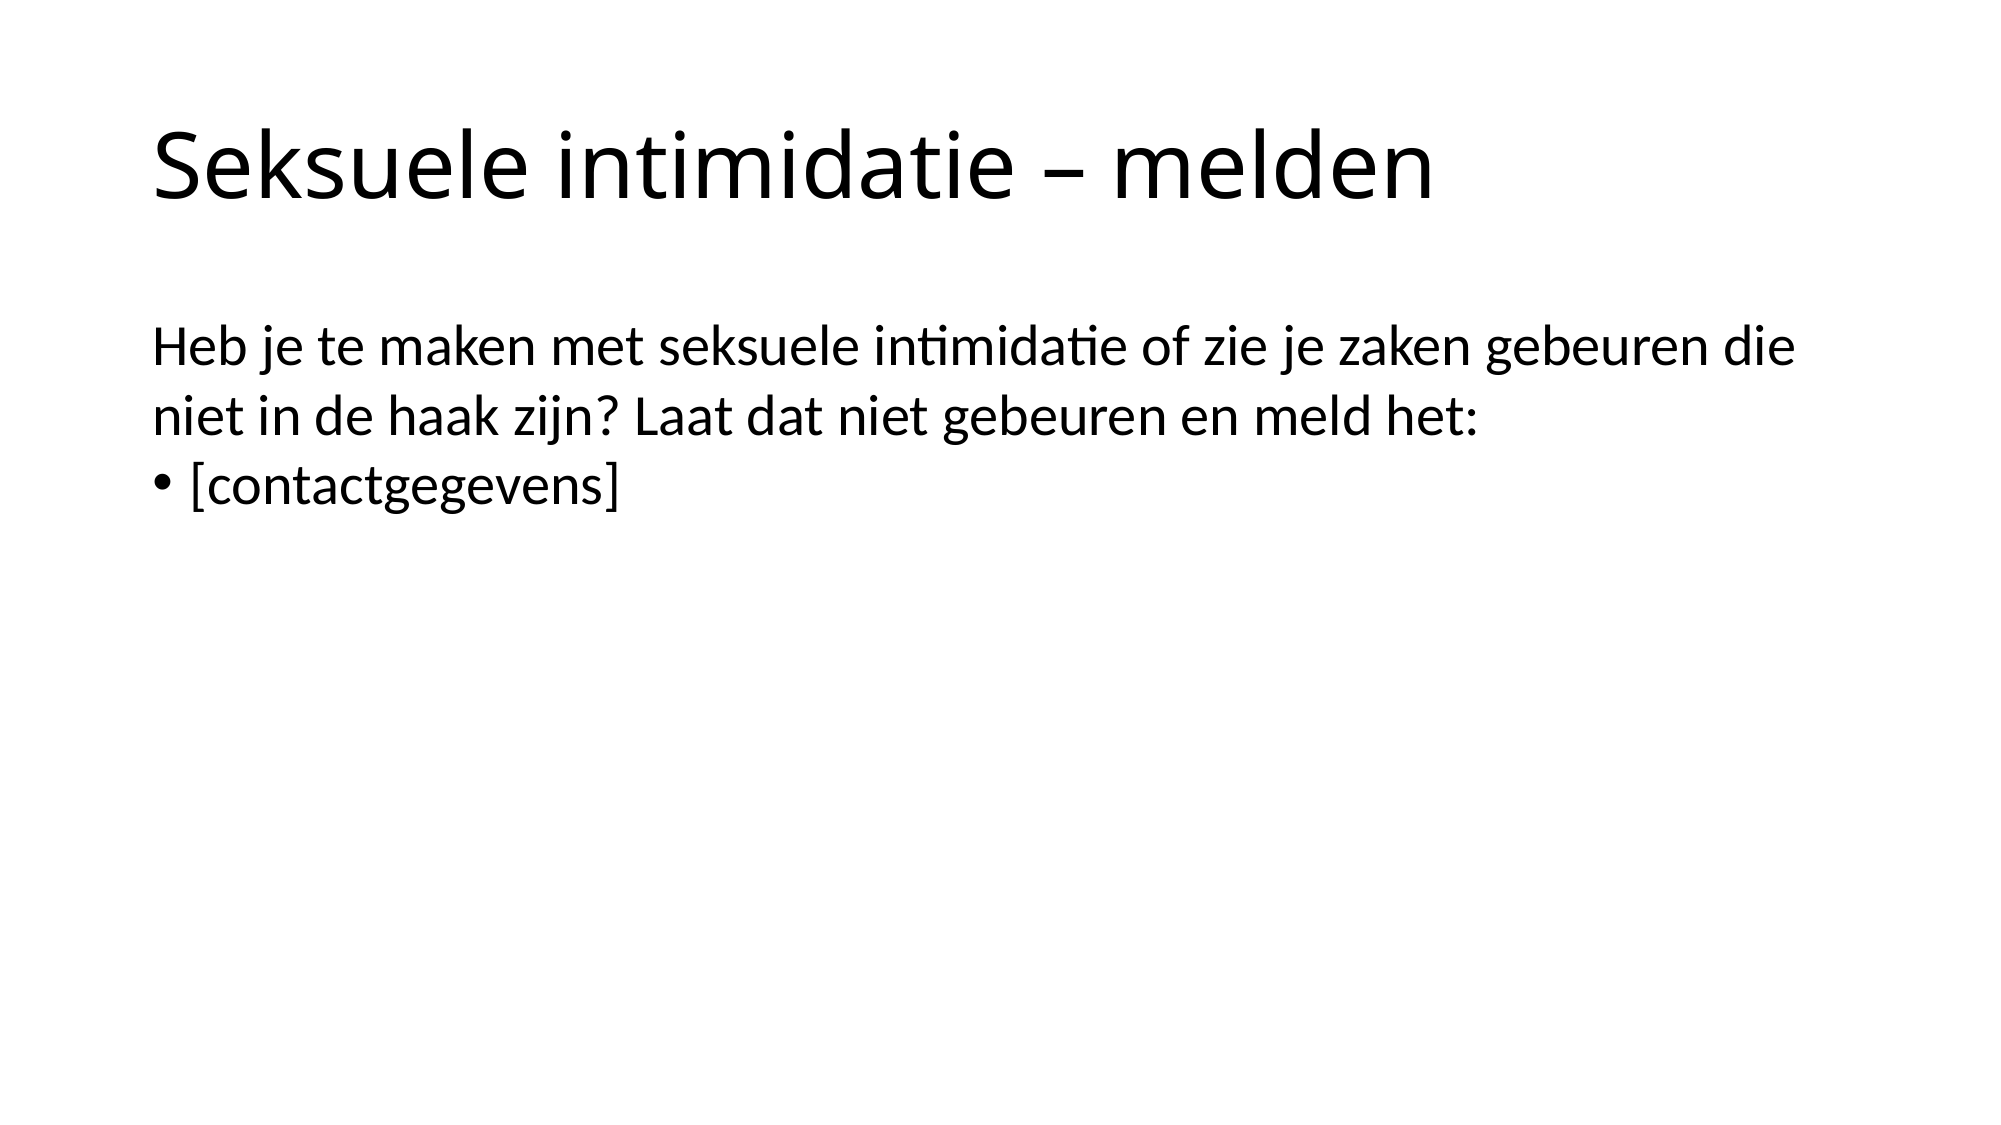

# Seksuele intimidatie – melden
Heb je te maken met seksuele intimidatie of zie je zaken gebeuren die niet in de haak zijn? Laat dat niet gebeuren en meld het:
[contactgegevens]